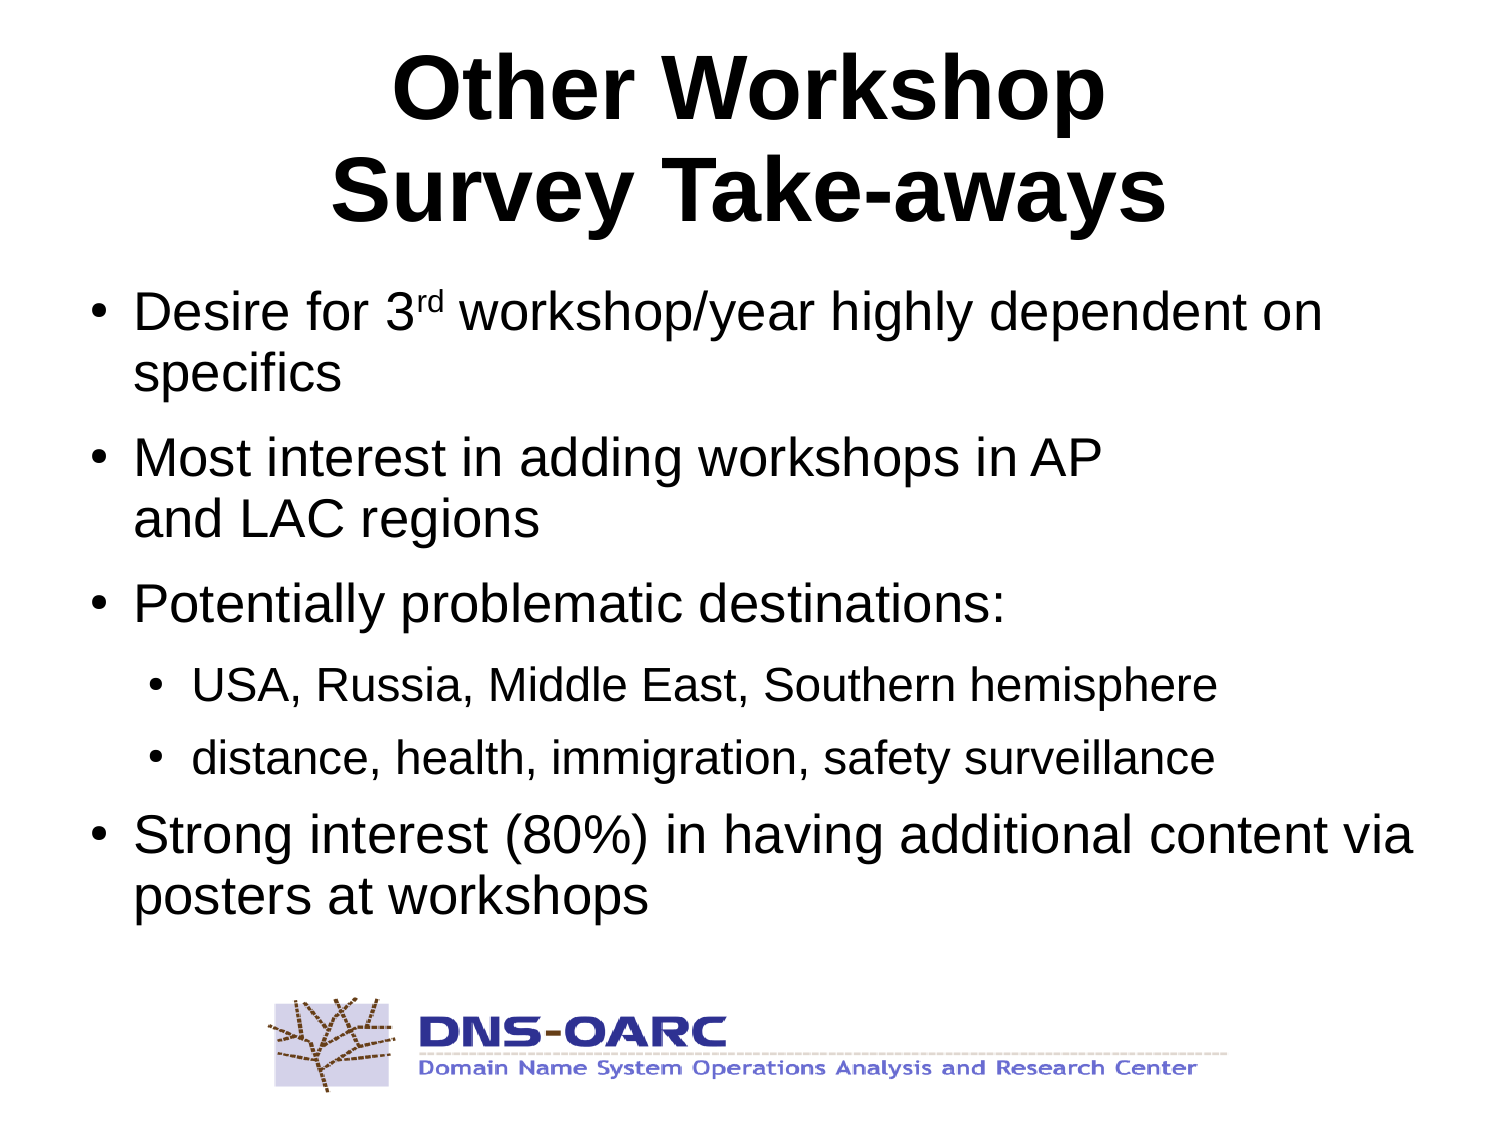

# Other Workshop Survey Take-aways
Desire for 3rd workshop/year highly dependent on specifics
Most interest in adding workshops in AP
and LAC regions
Potentially problematic destinations:
USA, Russia, Middle East, Southern hemisphere
distance, health, immigration, safety surveillance
Strong interest (80%) in having additional content via posters at workshops